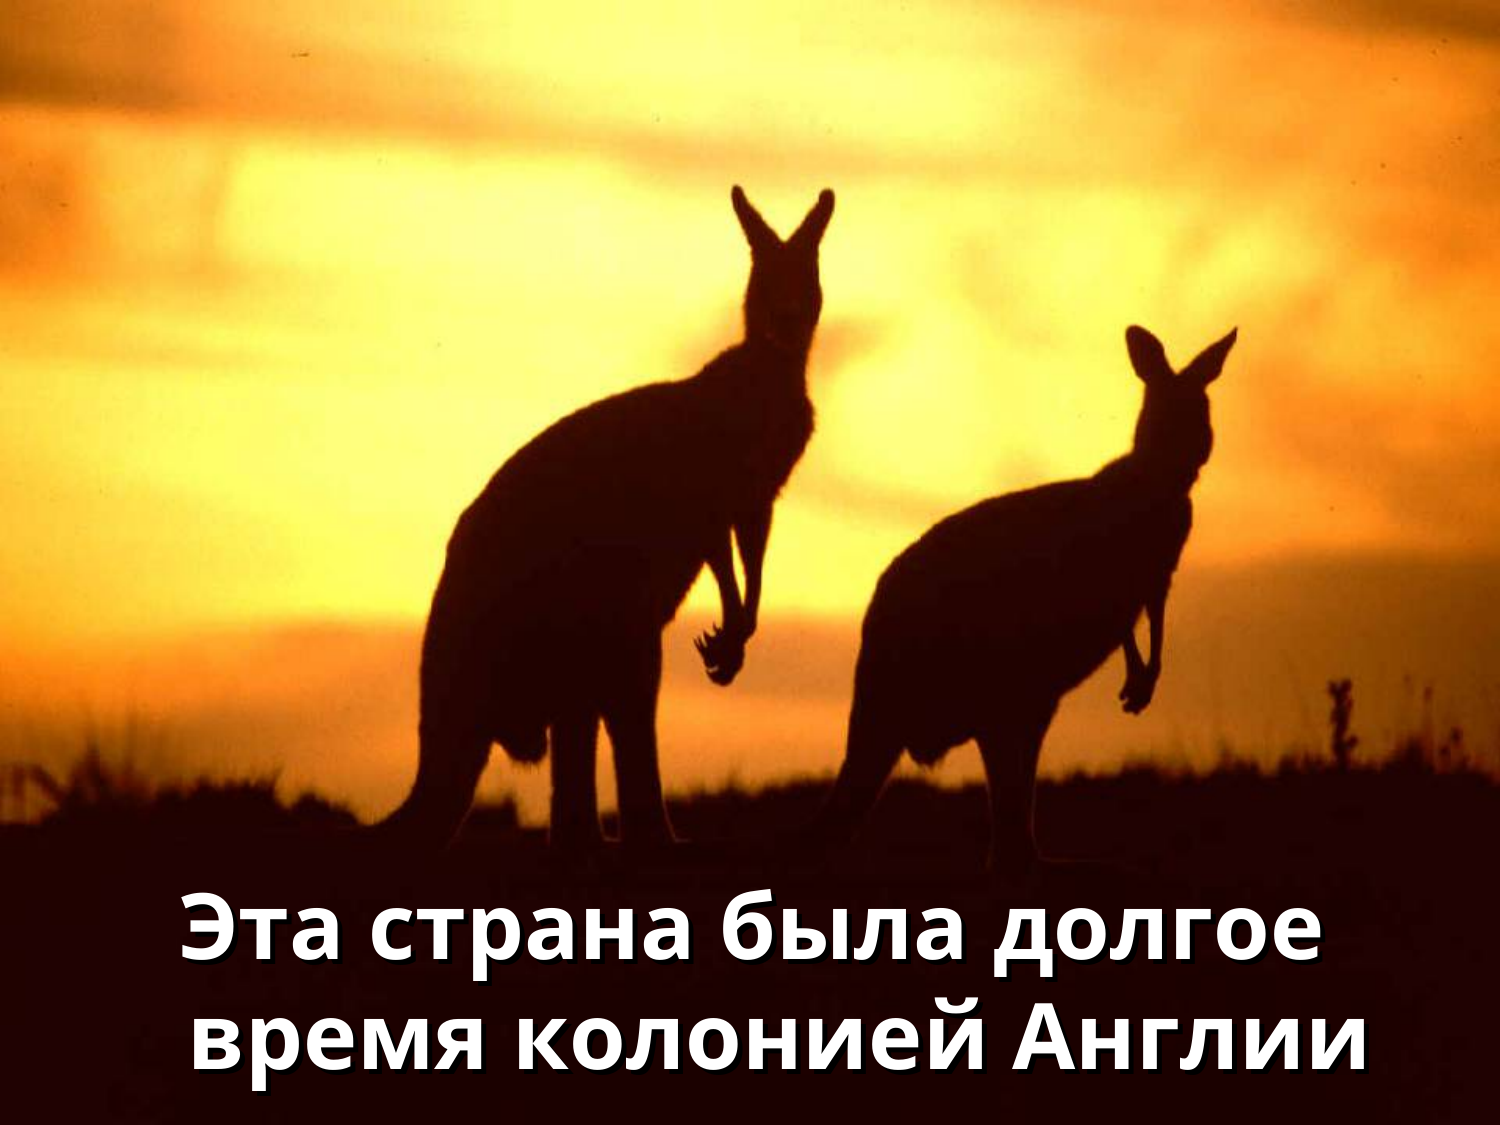

# Эта страна была долгое время колонией Англии